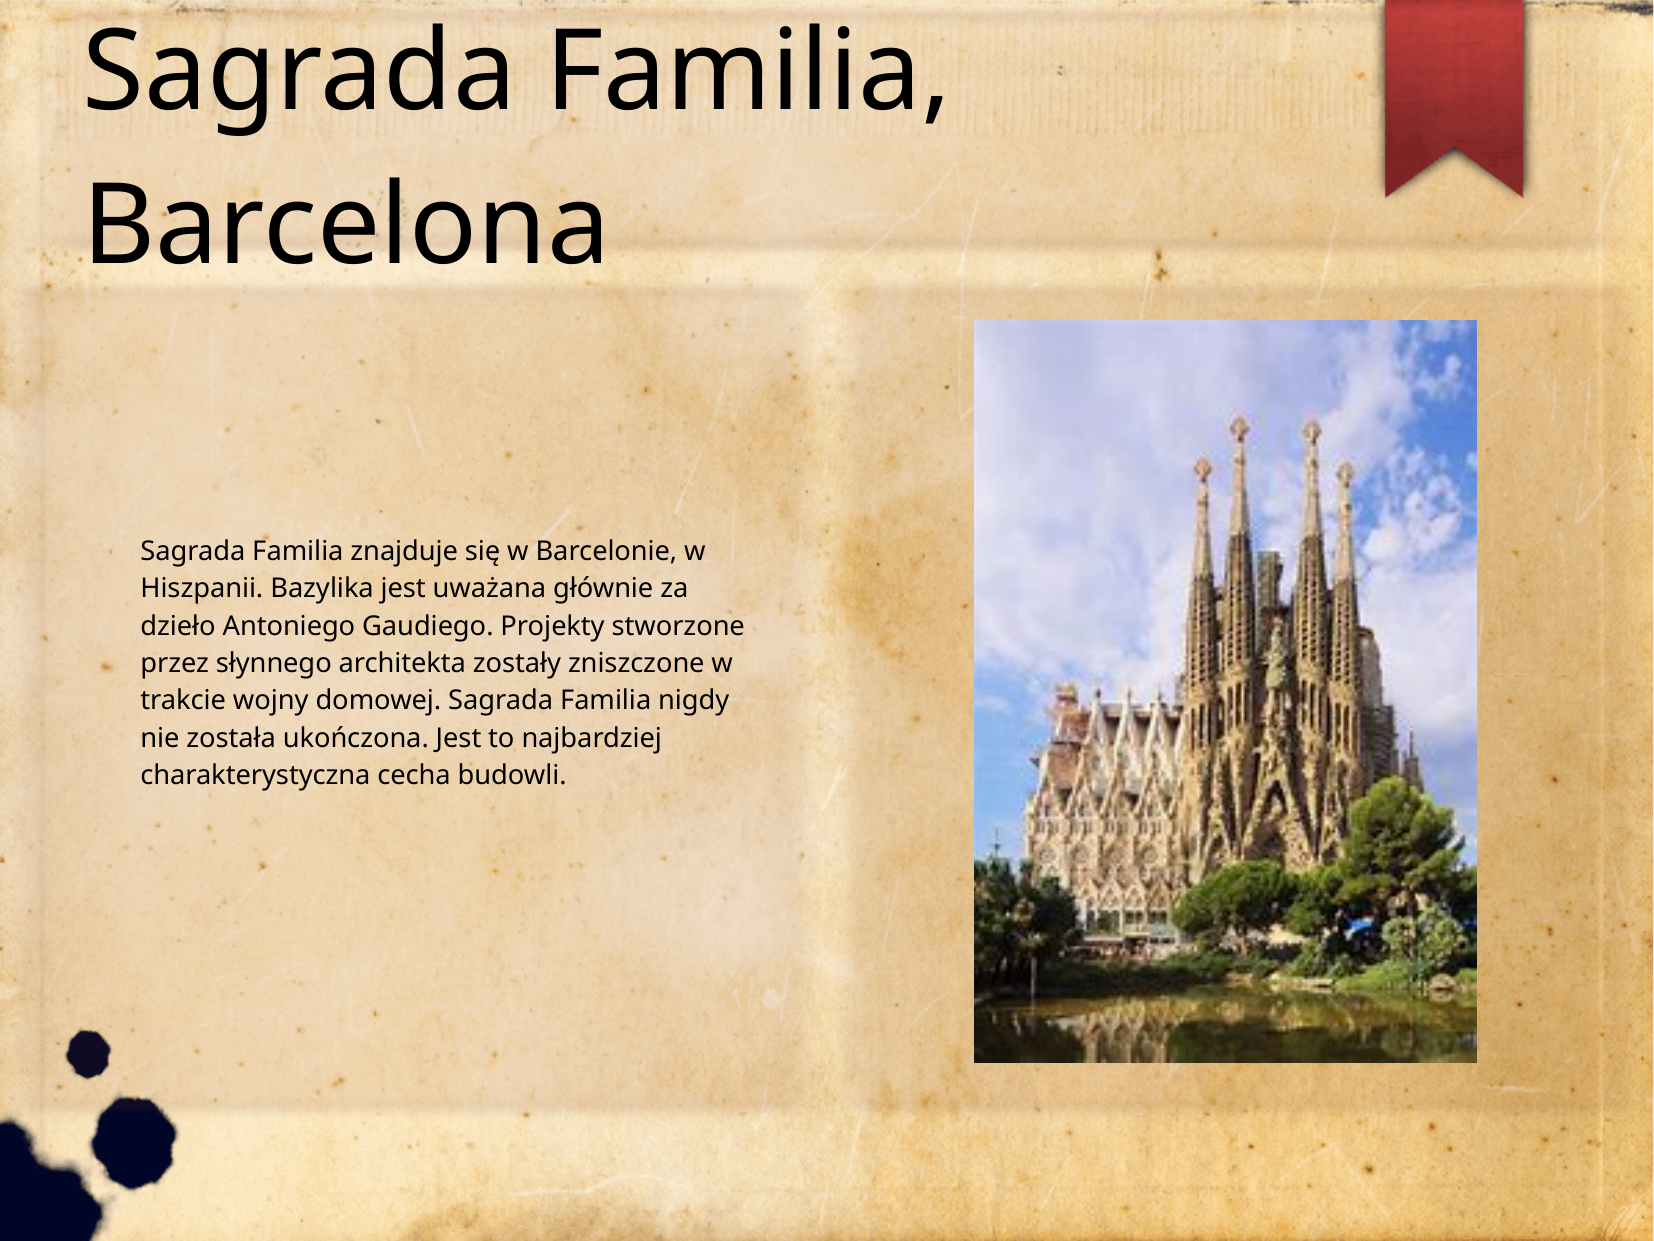

# Sagrada Familia, Barcelona
Sagrada Familia znajduje się w Barcelonie, w Hiszpanii. Bazylika jest uważana głównie za dzieło Antoniego Gaudiego. Projekty stworzone przez słynnego architekta zostały zniszczone w trakcie wojny domowej. Sagrada Familia nigdy nie została ukończona. Jest to najbardziej charakterystyczna cecha budowli.